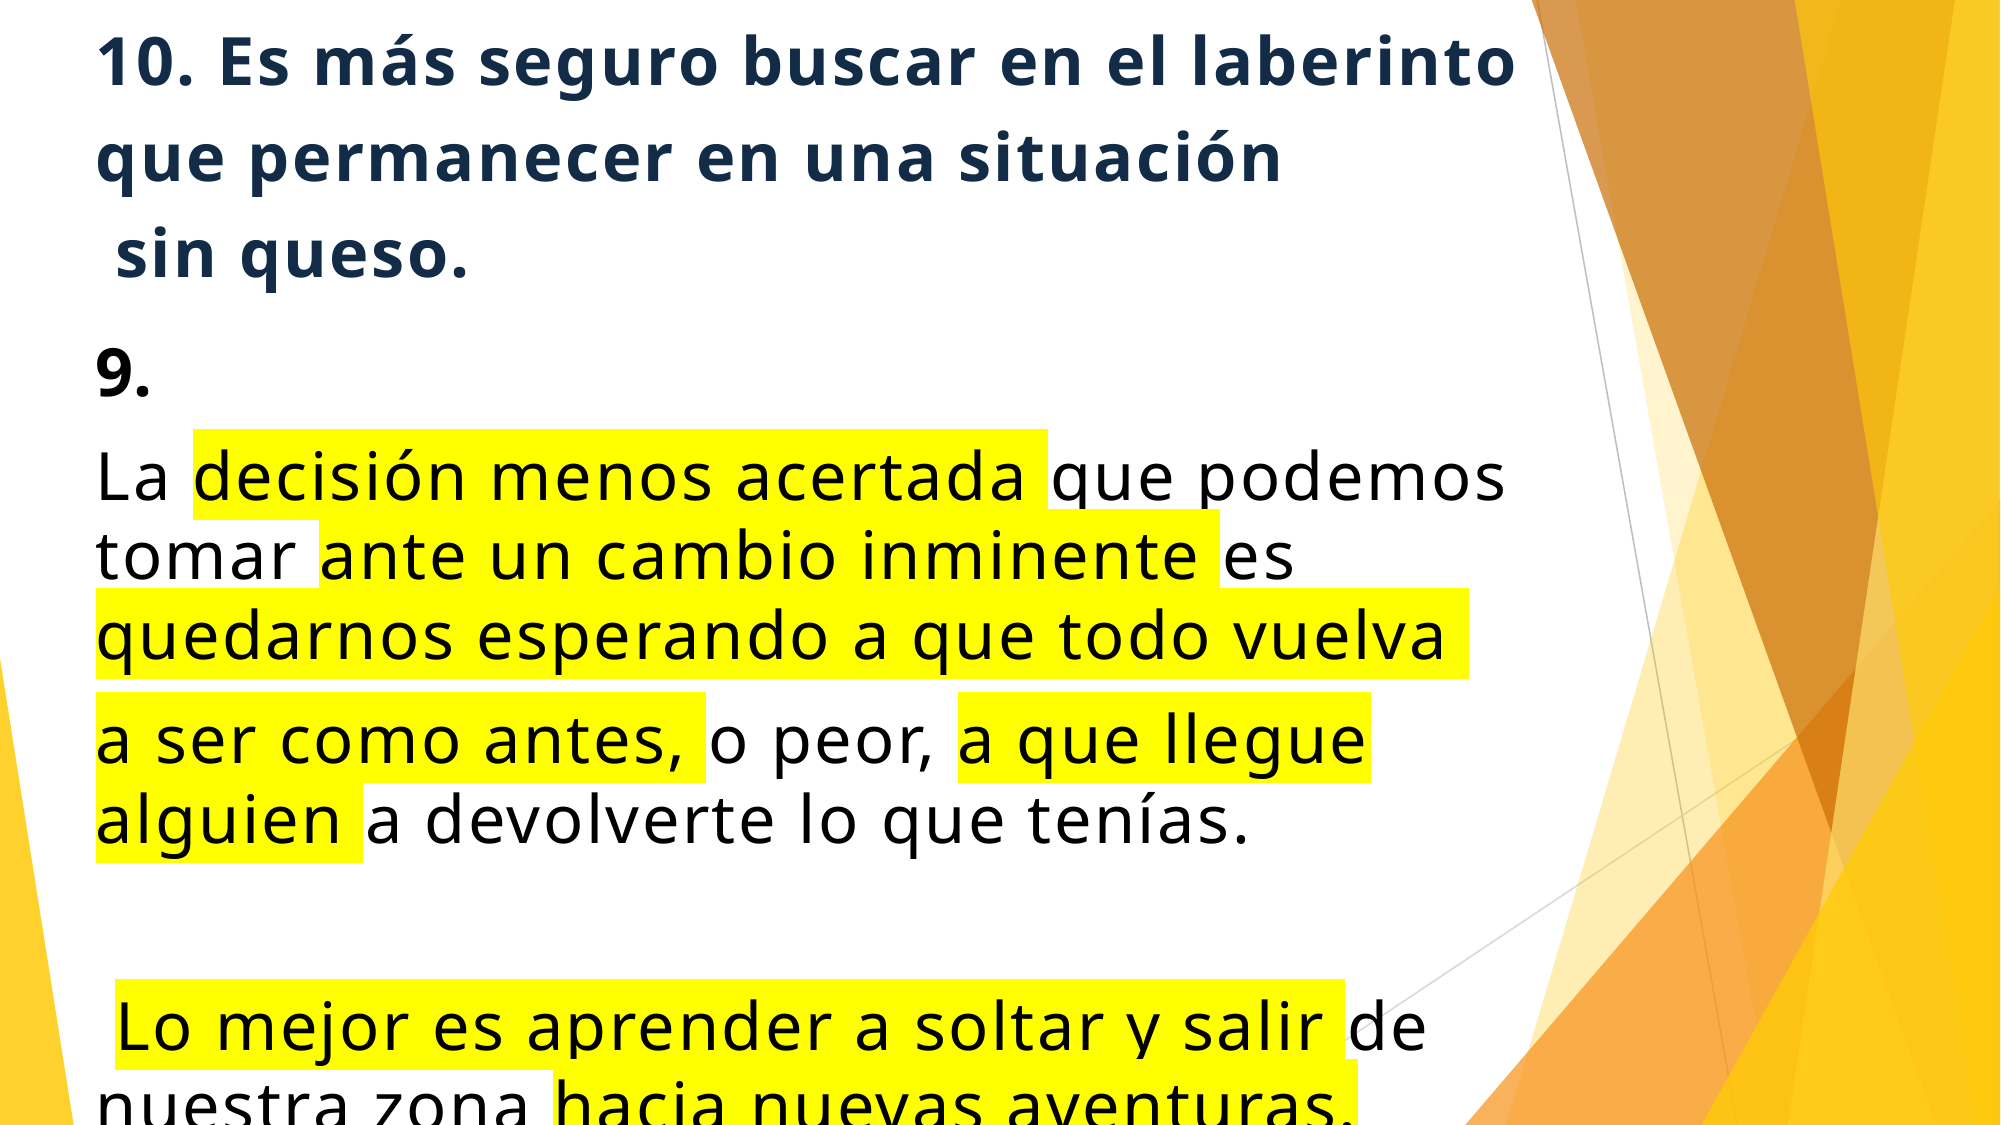

10. Es más seguro buscar en el laberinto
que permanecer en una situación
 sin queso.
La decisión menos acertada que podemos tomar ante un cambio inminente es quedarnos esperando a que todo vuelva
a ser como antes, o peor, a que llegue alguien a devolverte lo que tenías.
 Lo mejor es aprender a soltar y salir de nuestra zona hacia nuevas aventuras.